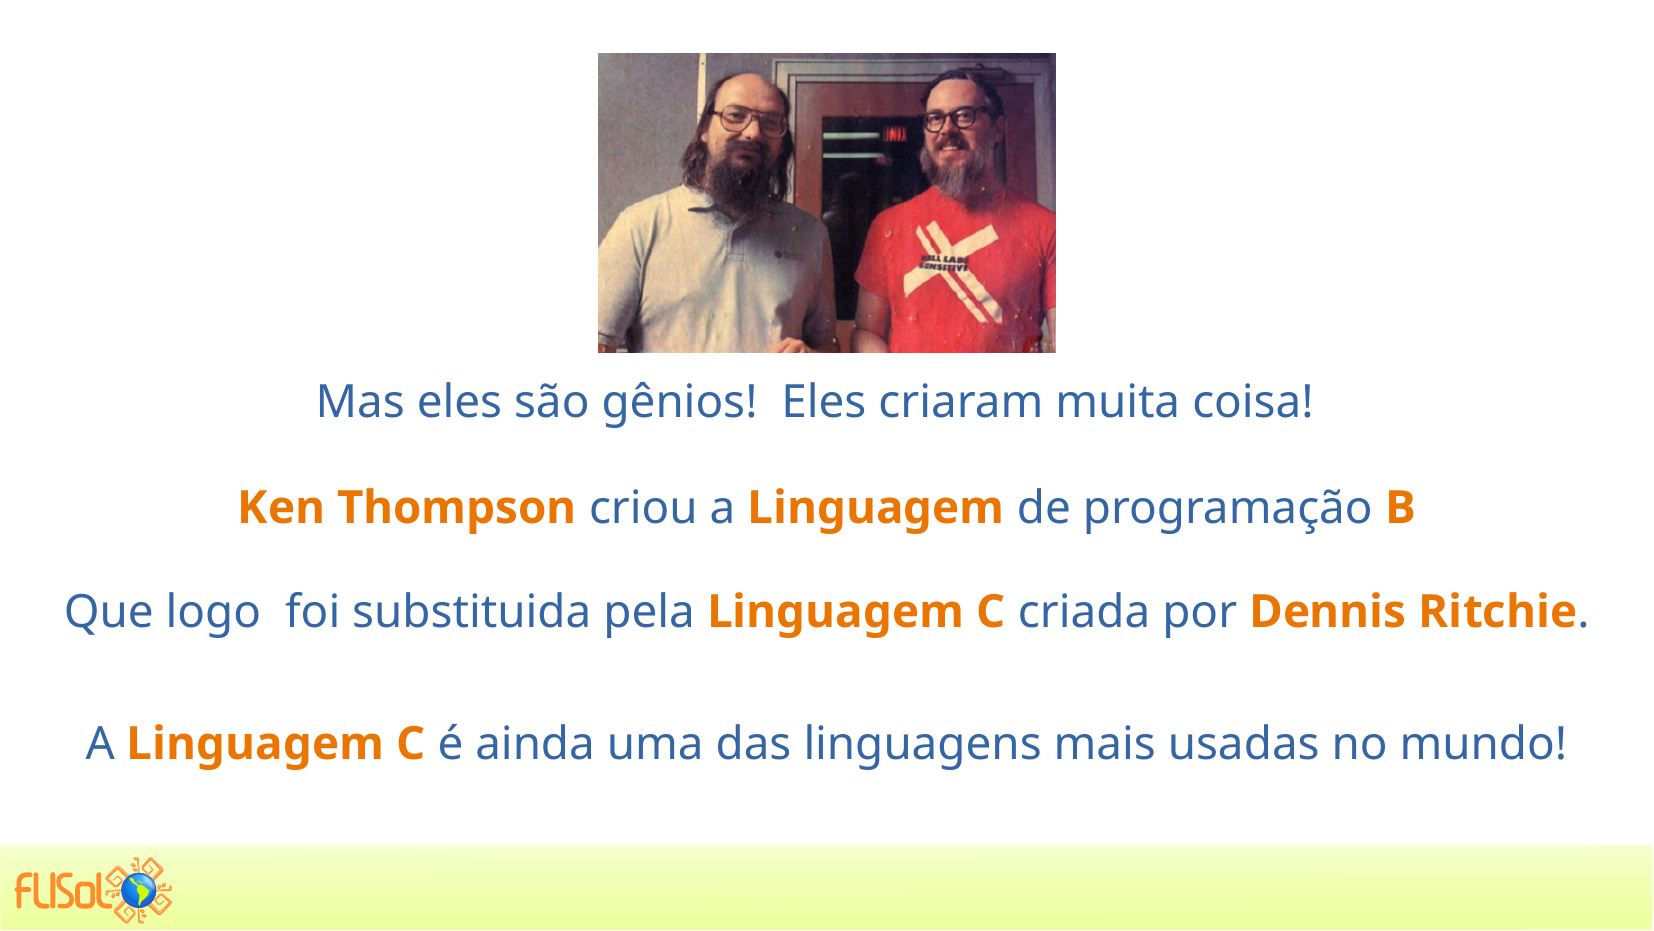

Mas eles são gênios! Eles criaram muita coisa!
Ken Thompson criou a Linguagem de programação B
Que logo foi substituida pela Linguagem C criada por Dennis Ritchie.
A Linguagem C é ainda uma das linguagens mais usadas no mundo!